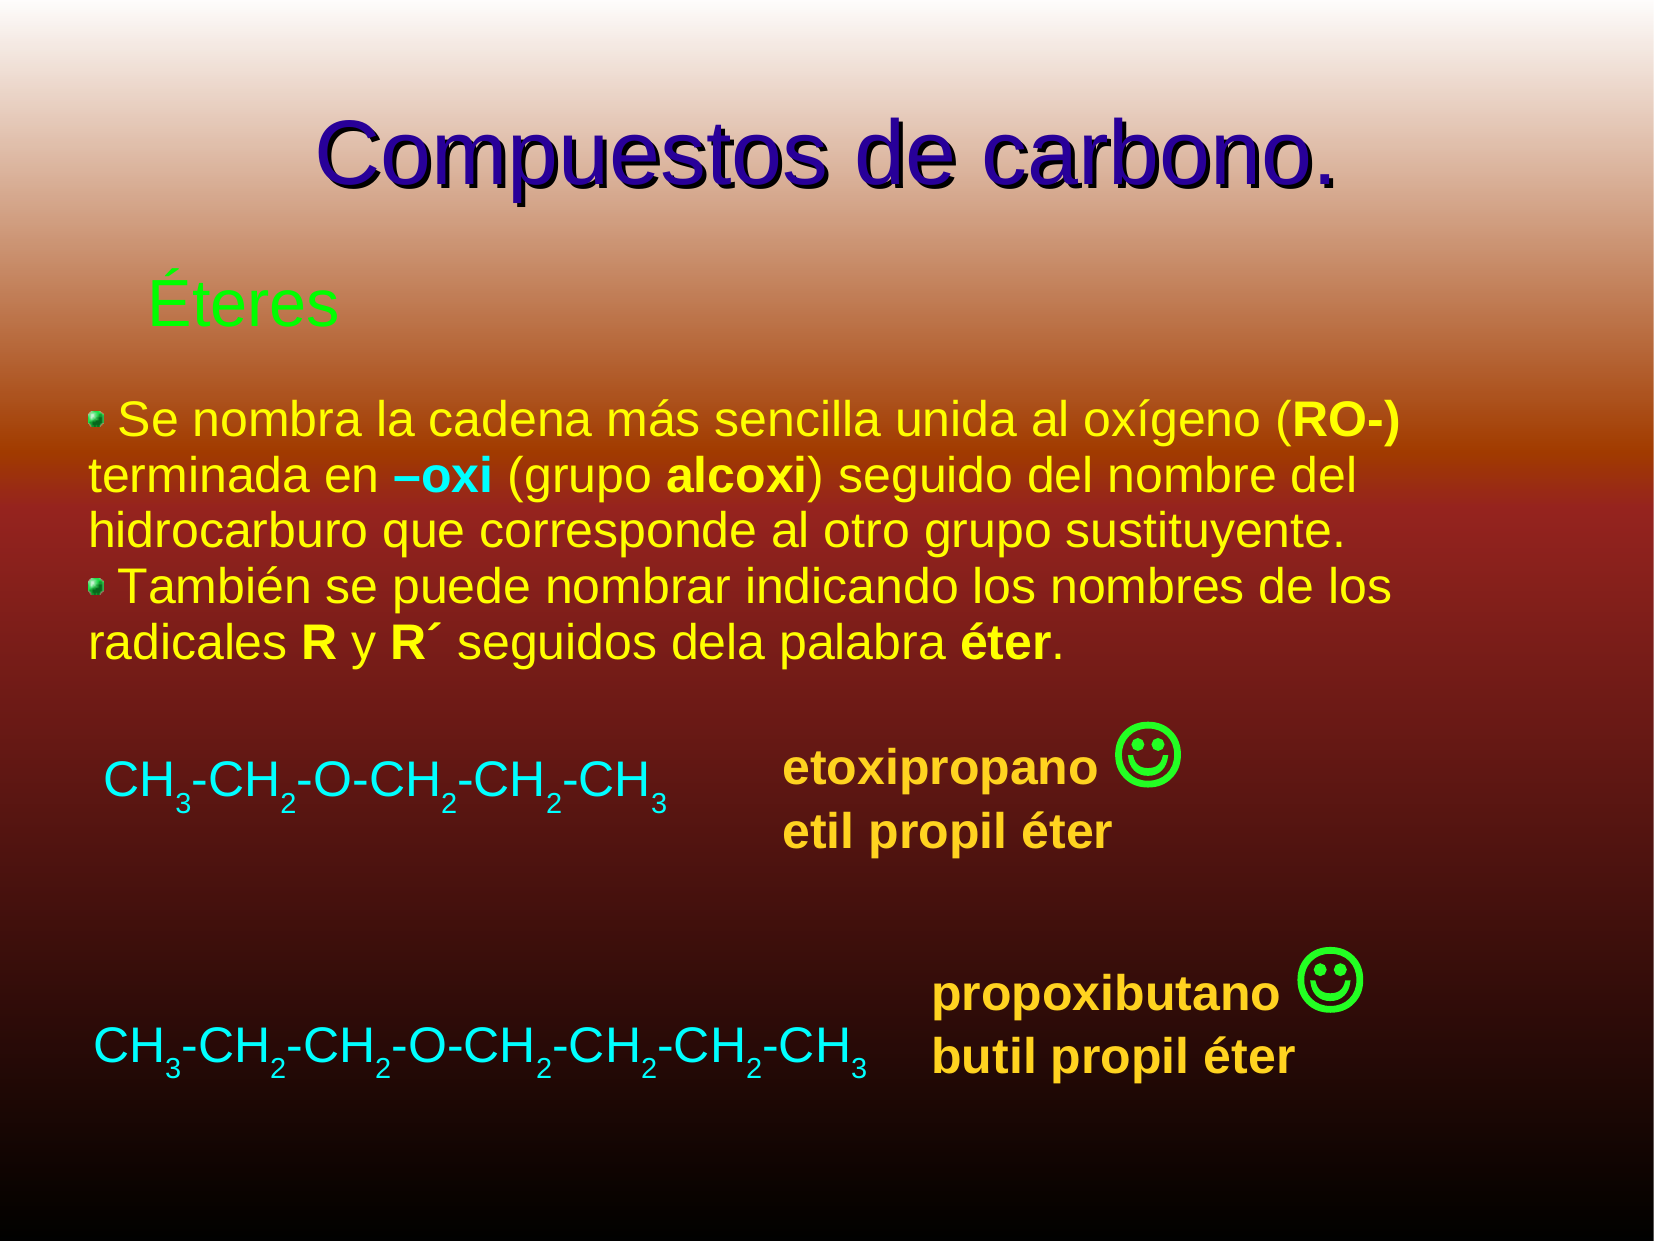

# Compuestos de carbono.
Éteres
 Se nombra la cadena más sencilla unida al oxígeno (RO-) terminada en –oxi (grupo alcoxi) seguido del nombre del hidrocarburo que corresponde al otro grupo sustituyente.
 También se puede nombrar indicando los nombres de los radicales R y R´ seguidos dela palabra éter.
etoxipropano 
etil propil éter
CH3-CH2-O-CH2-CH2-CH3
propoxibutano 
butil propil éter
CH3-CH2-CH2-O-CH2-CH2-CH2-CH3